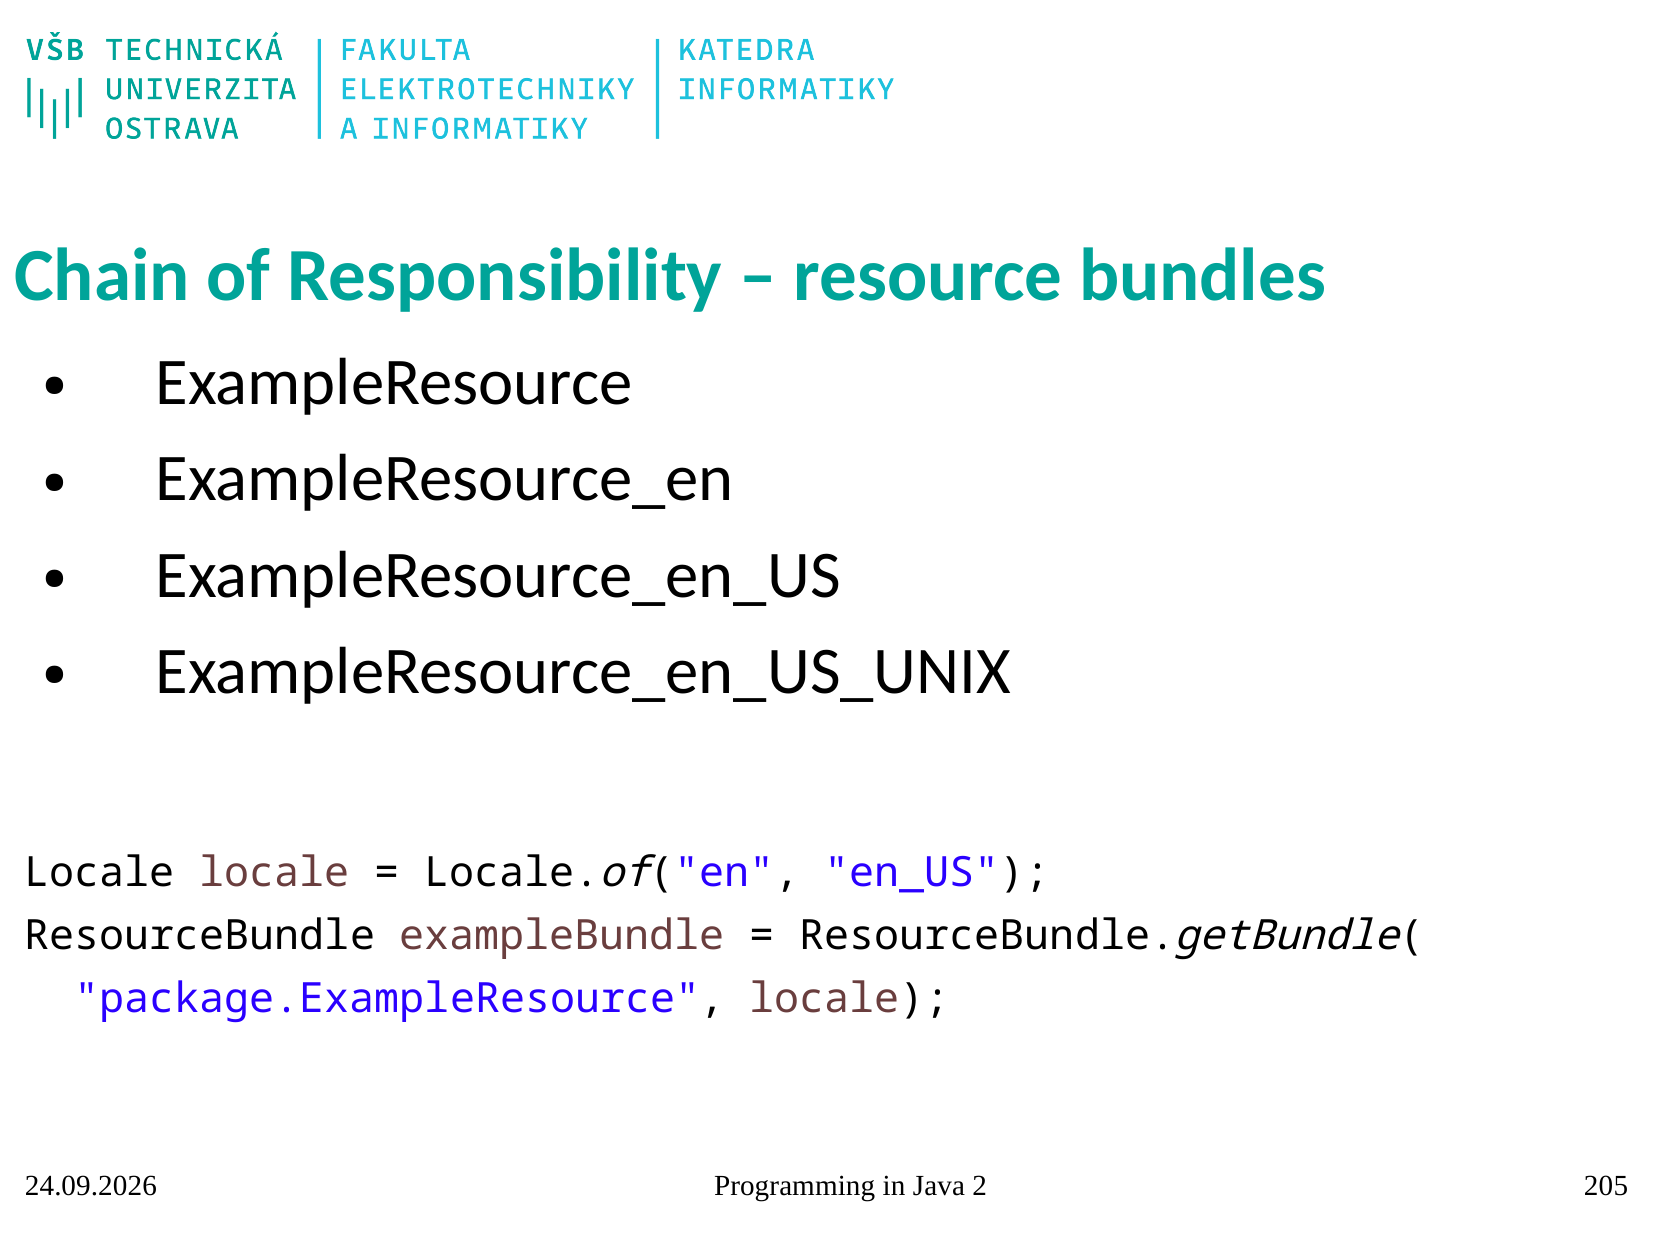

# Chain of Responsibility – resource bundles
 ExampleResource
 ExampleResource_en
 ExampleResource_en_US
 ExampleResource_en_US_UNIX
Locale locale = Locale.of("en", "en_US");
ResourceBundle exampleBundle = ResourceBundle.getBundle(
 "package.ExampleResource", locale);
Programming in Java 2
205